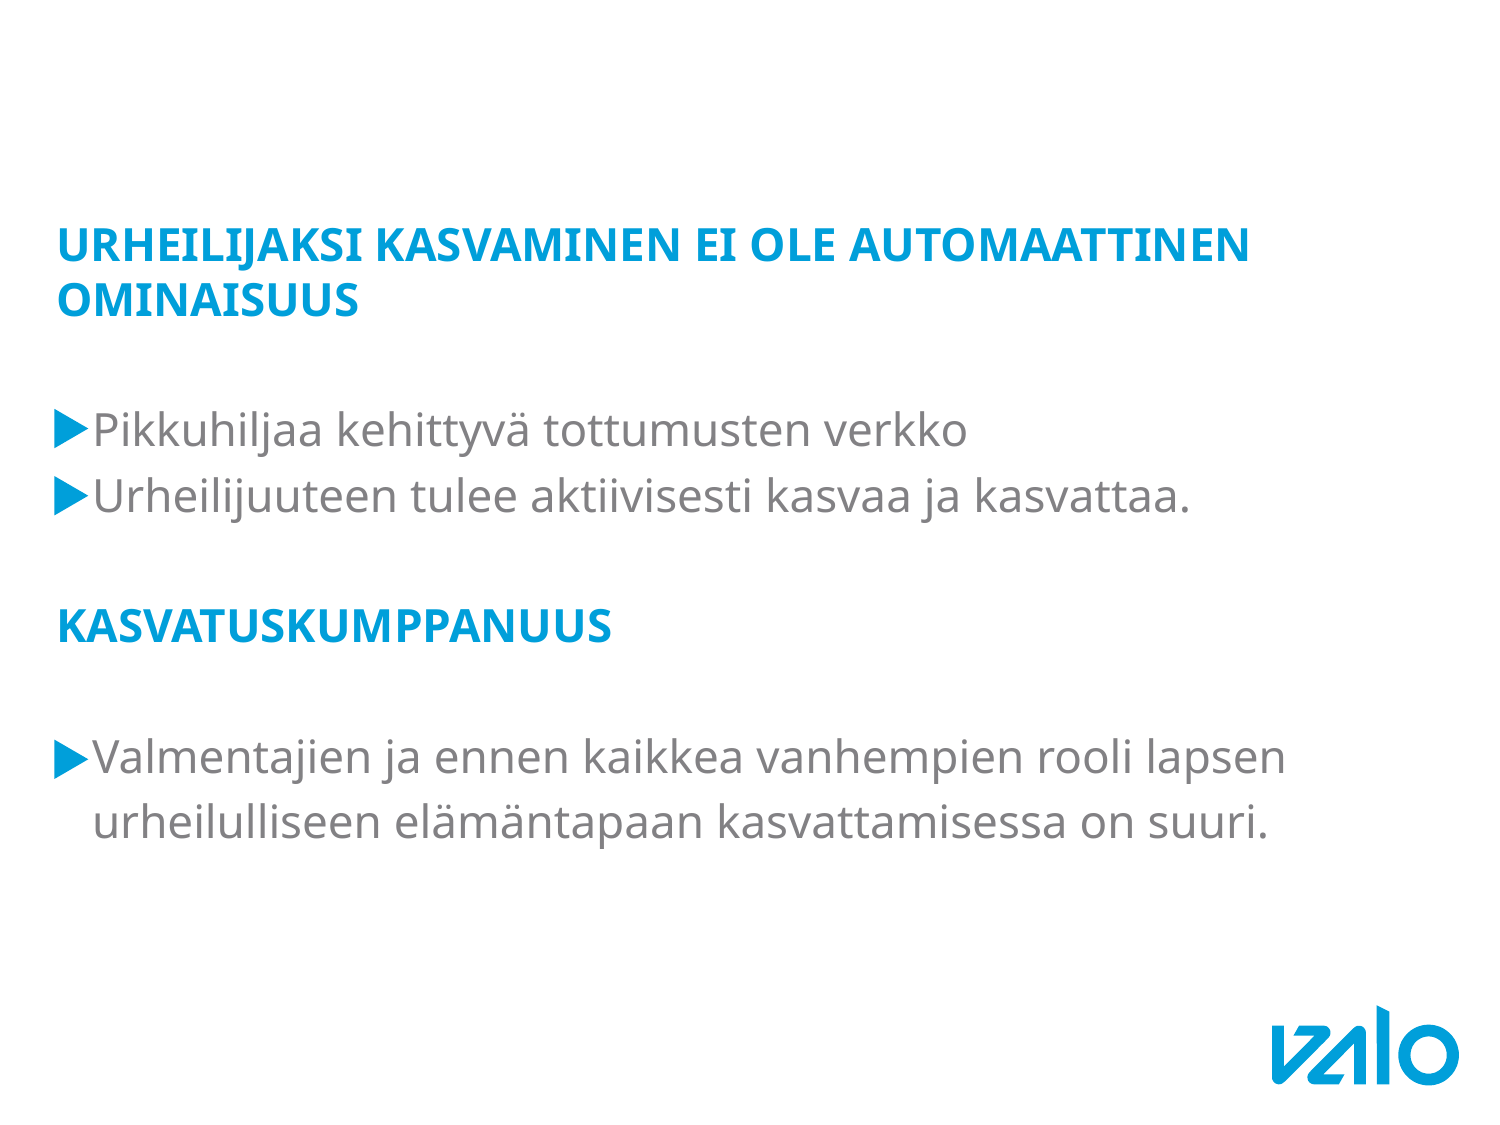

# URHEILIJAKSI KASVAMINEN EI OLE AUTOMAATTINEN OMINAISUUS
 Pikkuhiljaa kehittyvä tottumusten verkko
 Urheilijuuteen tulee aktiivisesti kasvaa ja kasvattaa.
KASVATUSKUMPPANUUS
 Valmentajien ja ennen kaikkea vanhempien rooli lapsen
 urheilulliseen elämäntapaan kasvattamisessa on suuri.